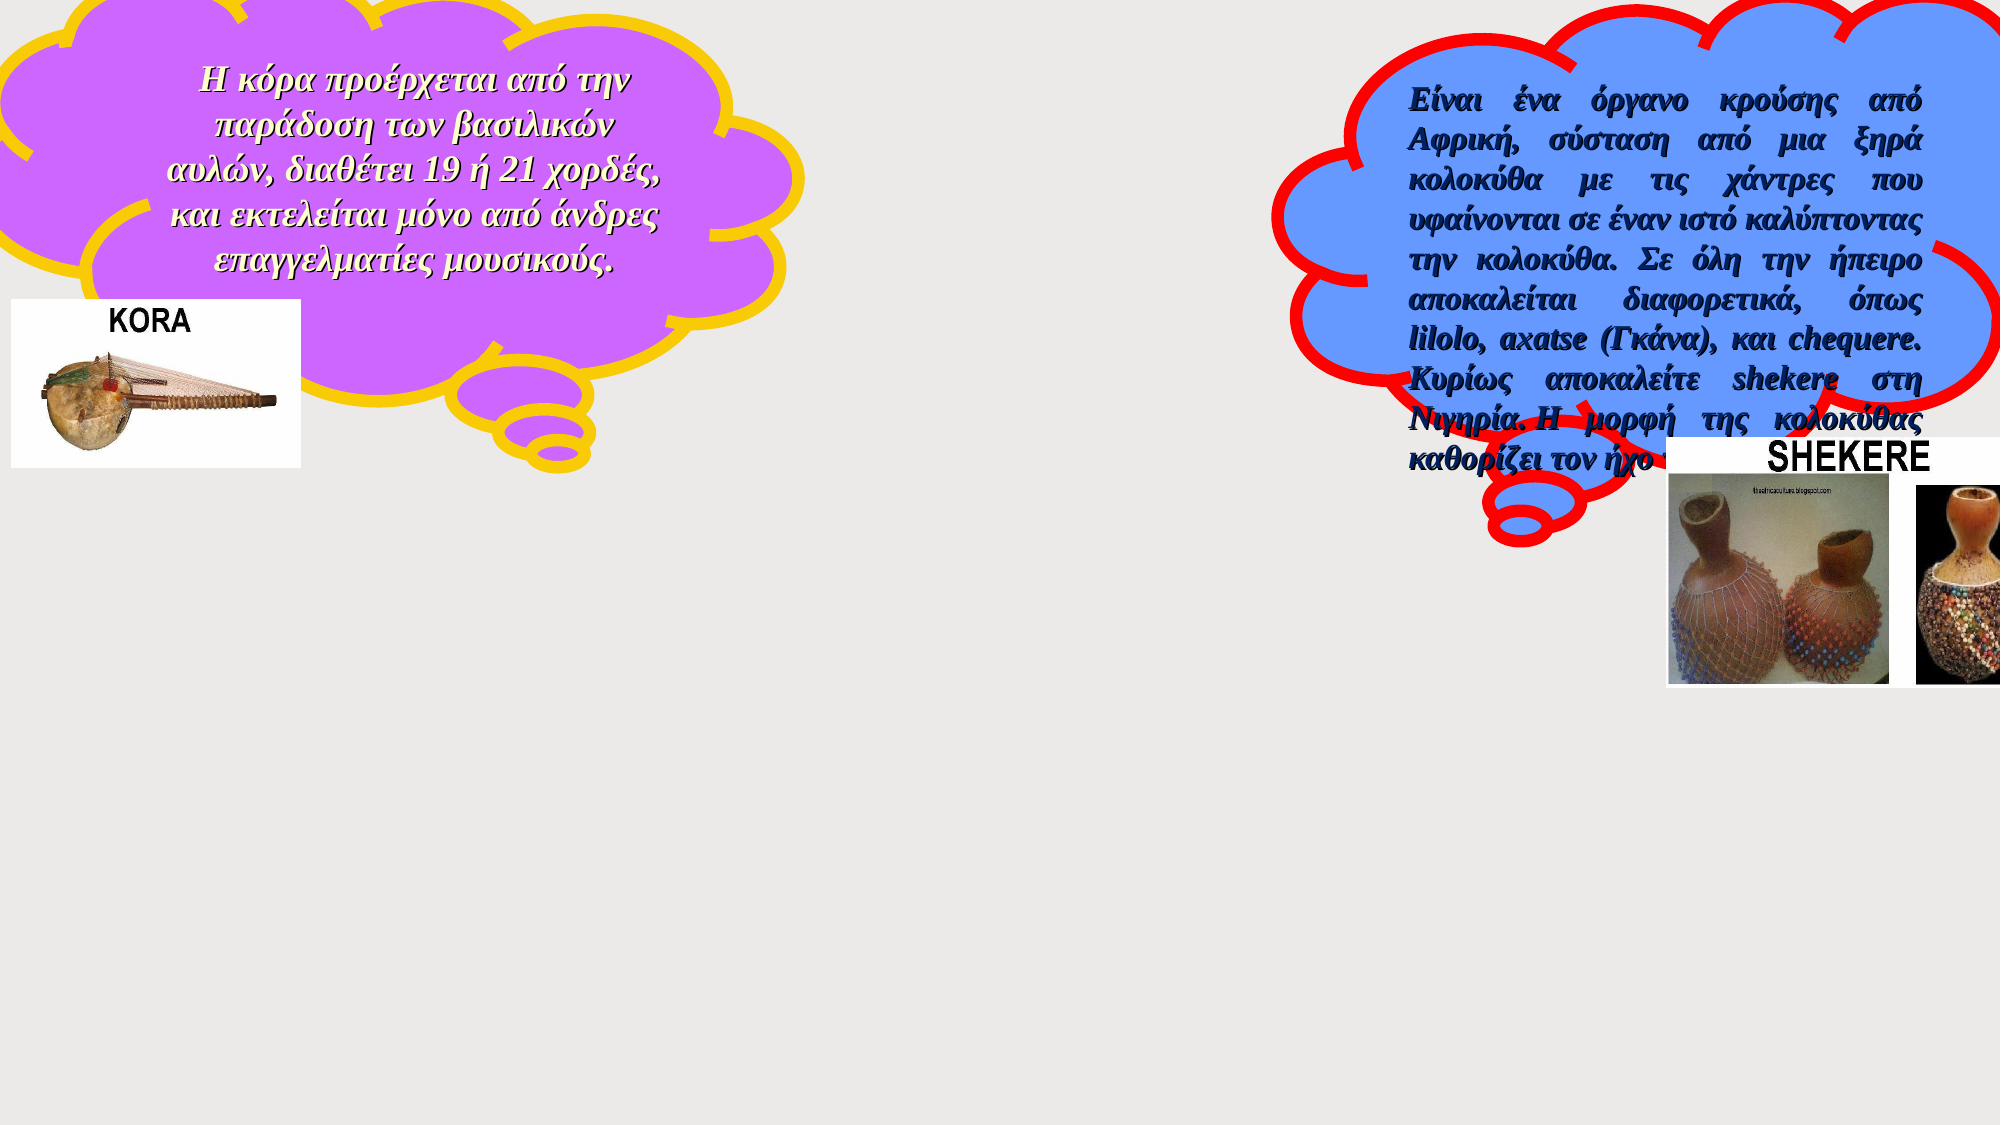

H κόρα προέρχεται από την παράδοση των βασιλικών αυλών, διαθέτει 19 ή 21 χορδές, και εκτελείται μόνο από άνδρες επαγγελματίες μουσικούς.
Είναι ένα όργανο κρούσης από Αφρική, σύσταση από μια ξηρά κολοκύθα με τις χάντρες που υφαίνονται σε έναν ιστό καλύπτοντας την κολοκύθα. Σε όλη την ήπειρο αποκαλείται διαφορετικά, όπως lilolo, axatse (Γκάνα), και chequere. Κυρίως αποκαλείτε shekere στη Νιγηρία. Η μορφή της κολοκύθας καθορίζει τον ήχο του οργάνου.